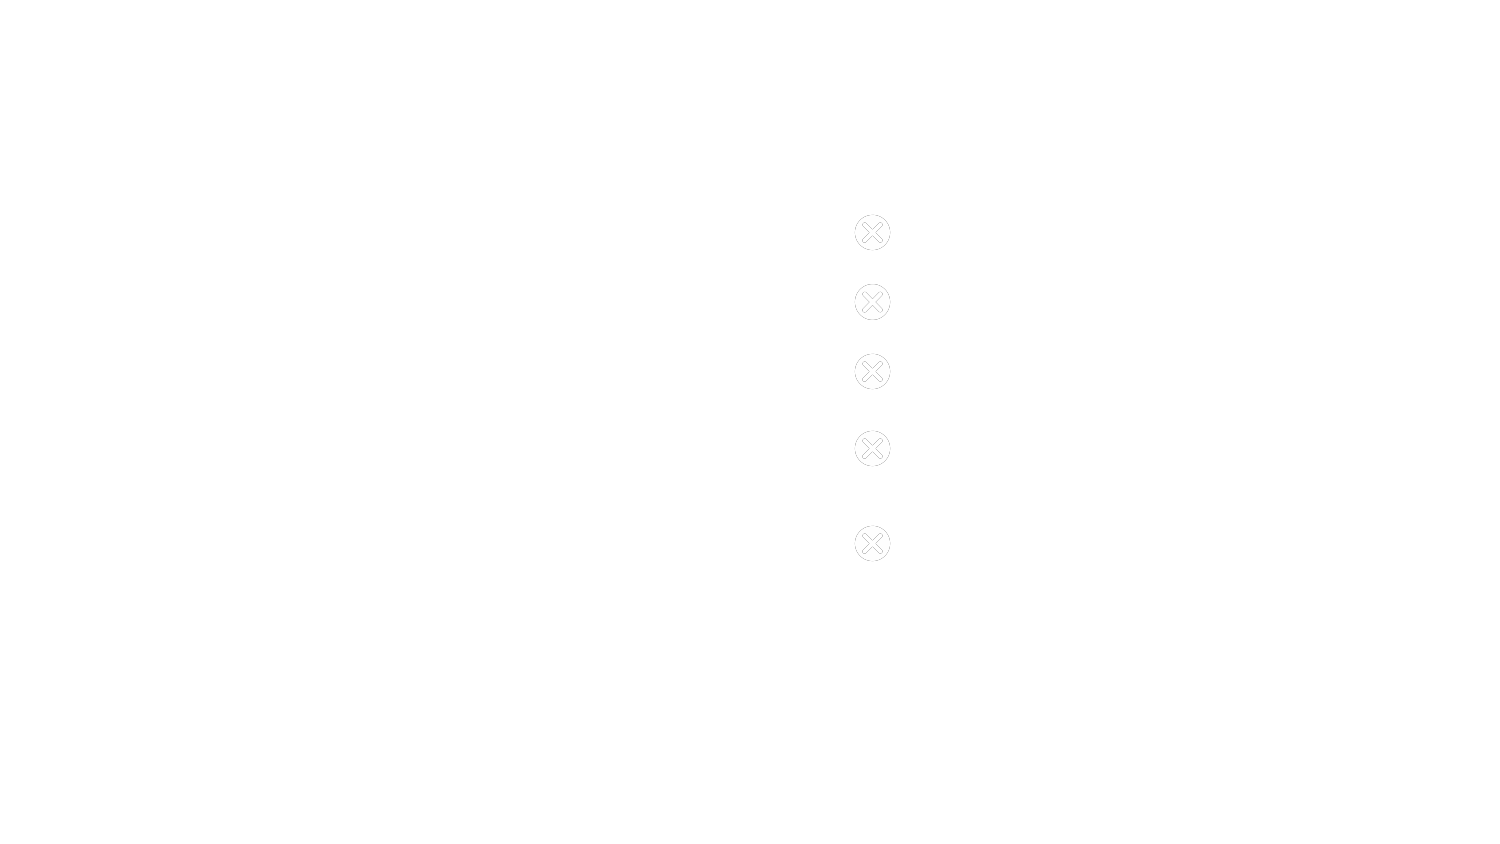

Differences
There are differences in how different local authorities manage and operate the housing repairs service, and some differences in the local contexts.
These differences may constrain the adoption of a complete service pattern (for example technical integration) by an authority, but a modular pattern will allow authorities to adopt parts of a pattern.
The common service pattern should therefore be a ‘suite of patterns’ that can hang and fit together to form the whole journey, but that don’t require an authority to use all of the parts if they are not able to.
Existing technology products
Resident responsibilities (eg TMOs)
Number and type of operatives
Local context (eg number of leaseholders)
Existing processes and contact points